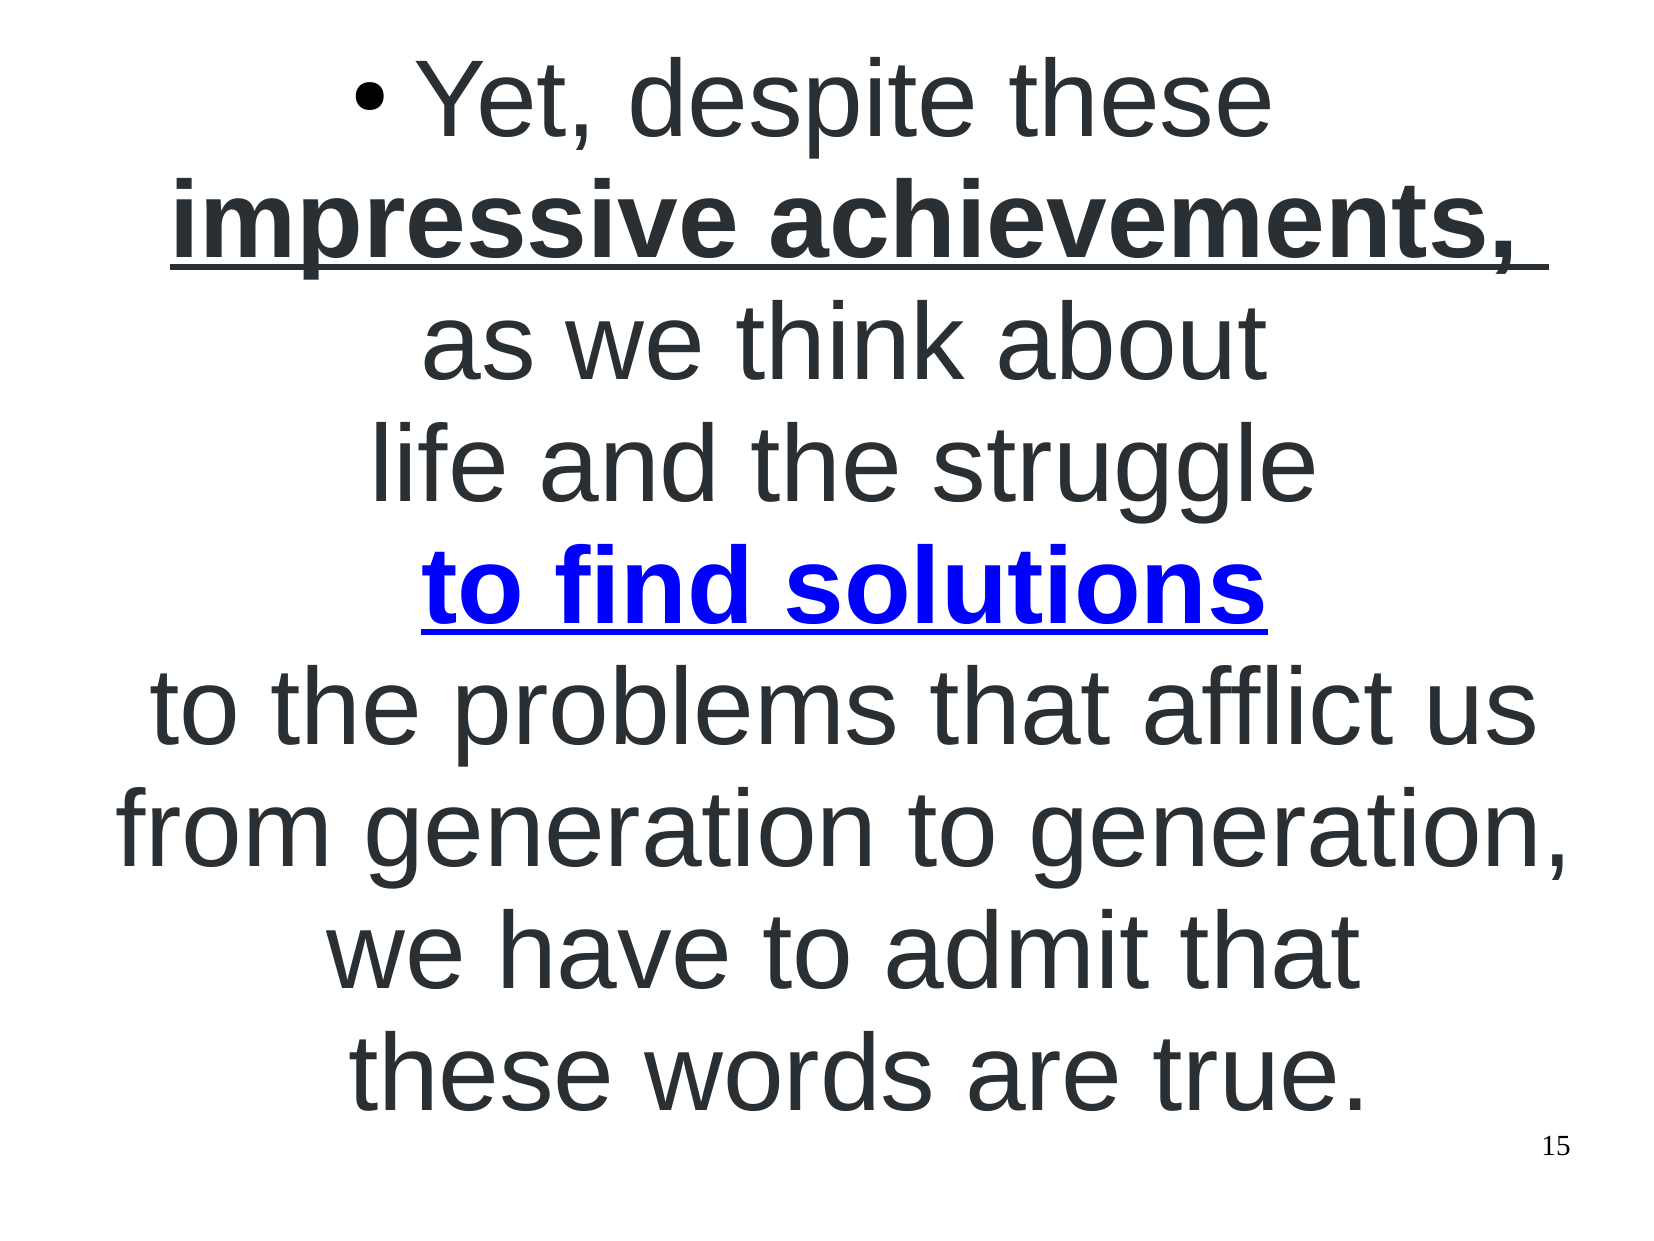

# Yet, despite these impressive achievements, as we think about life and the struggle to find solutions to the problems that afflict us from generation to generation, we have to admit that these words are true.
15